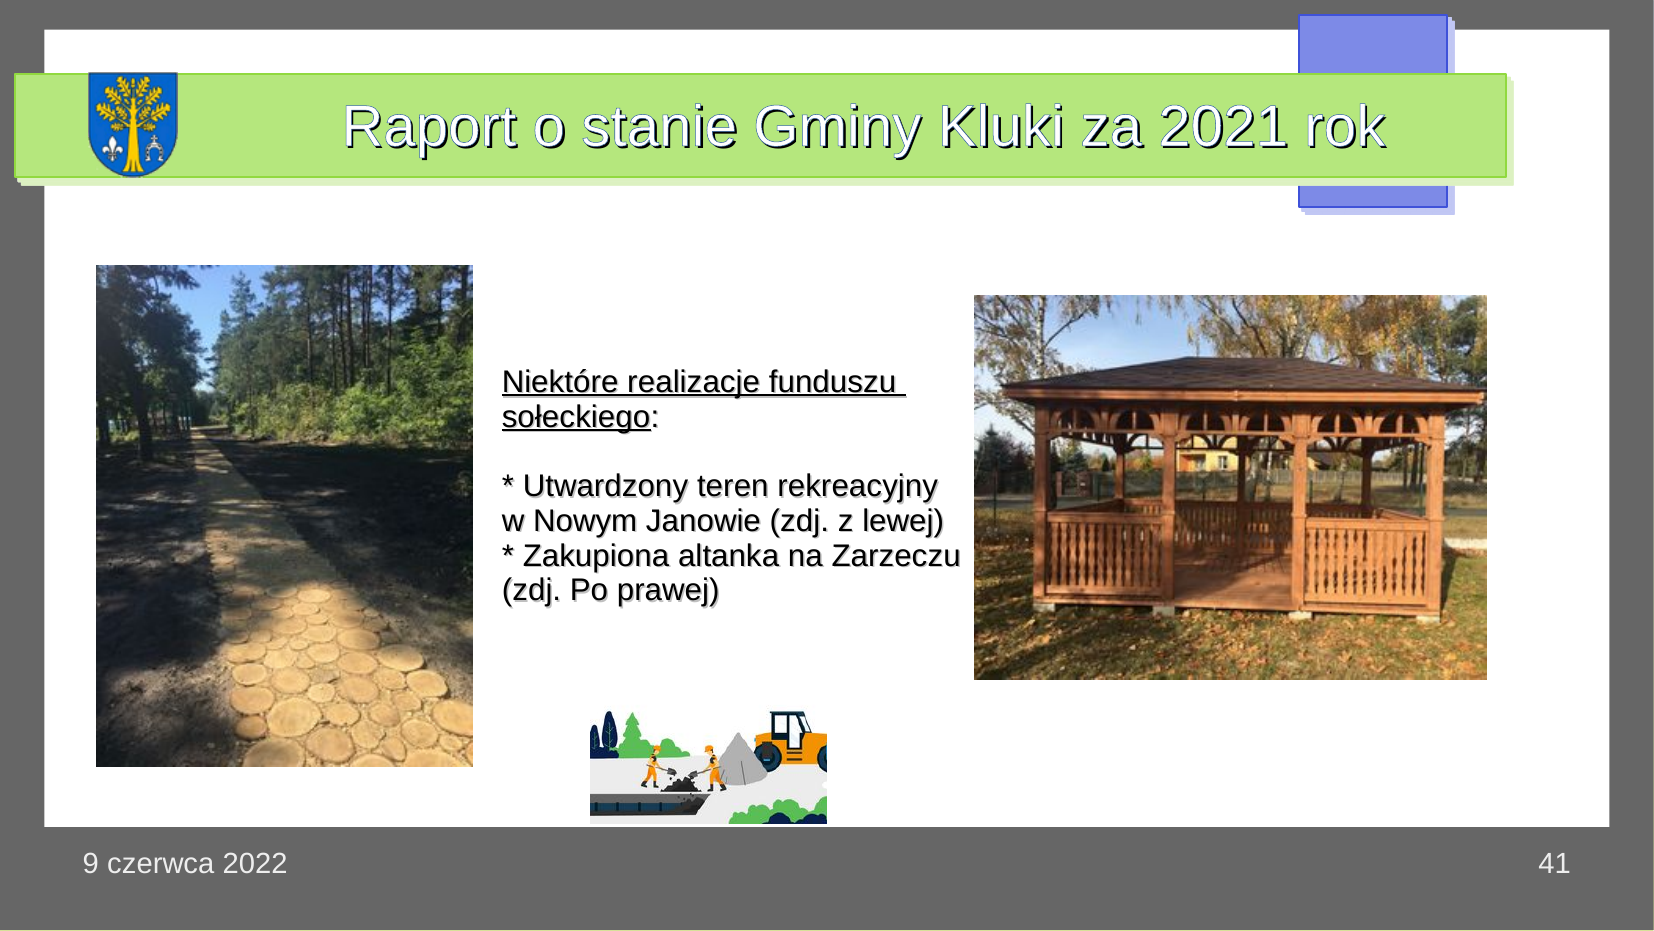

# Raport o stanie Gminy Kluki za 2021 rok
					Niektóre realizacje funduszu
					sołeckiego:
					* Utwardzony teren rekreacyjny
					w Nowym Janowie (zdj. z lewej)
					* Zakupiona altanka na Zarzeczu
					(zdj. Po prawej)
9 czerwca 2022
41